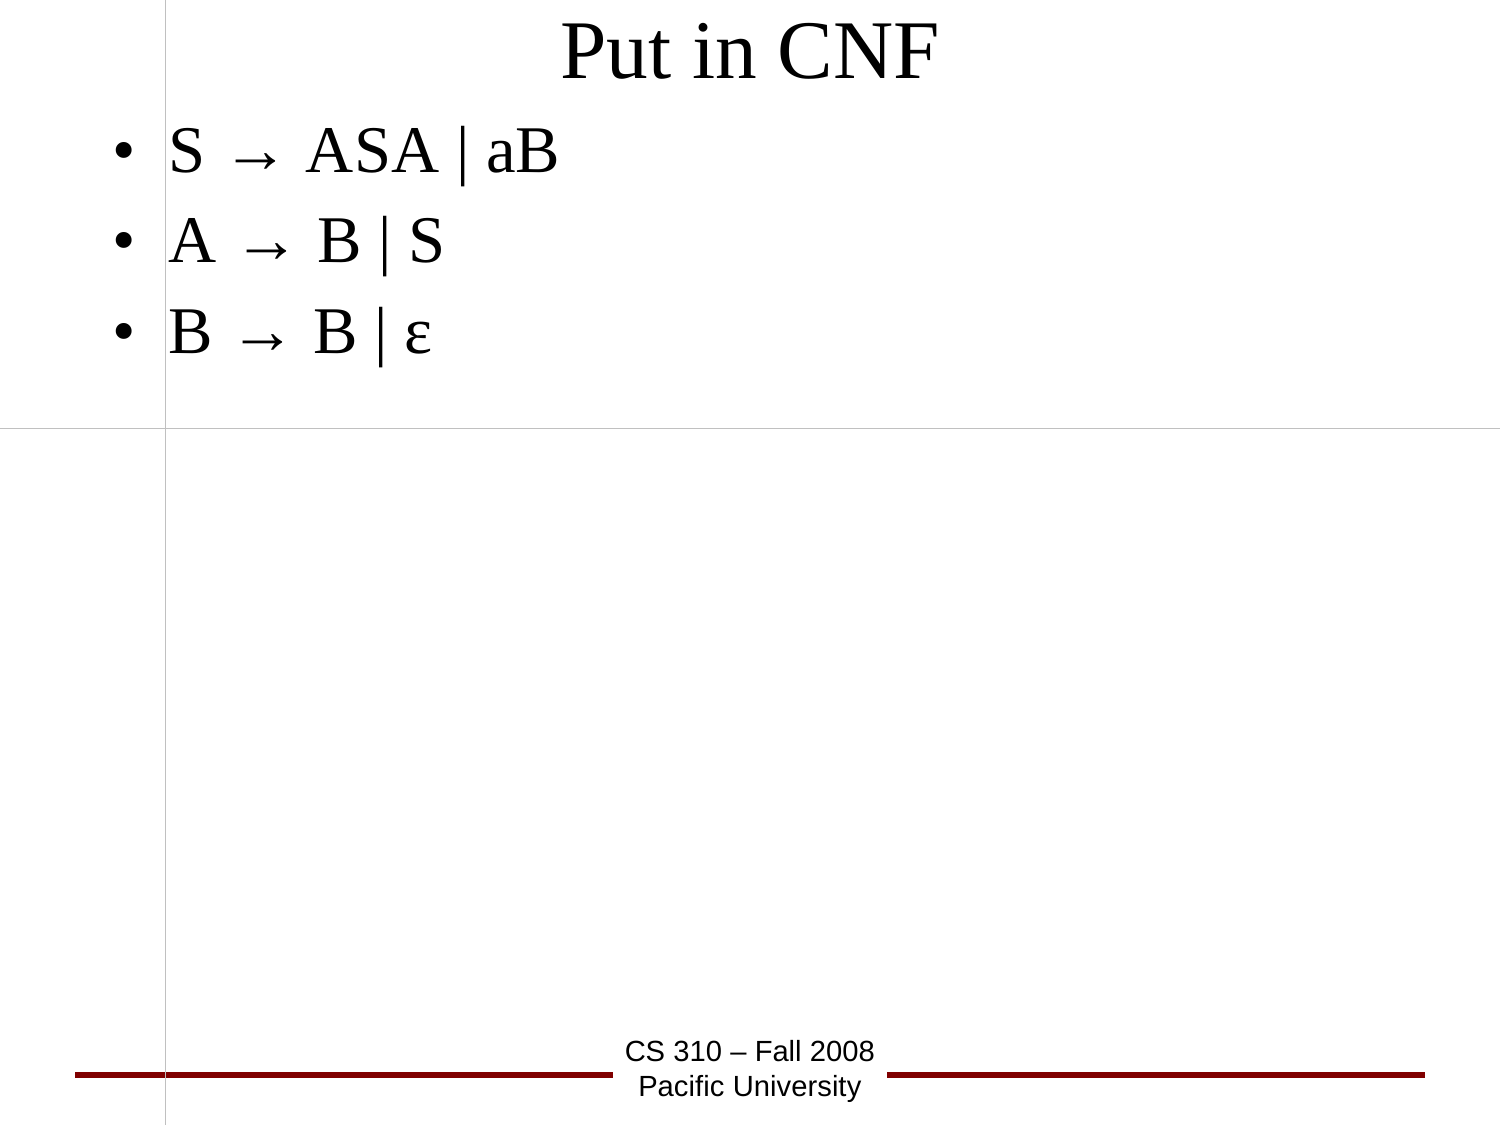

# Put in CNF
S → ASA | aB
A → B | S
B → B | ε